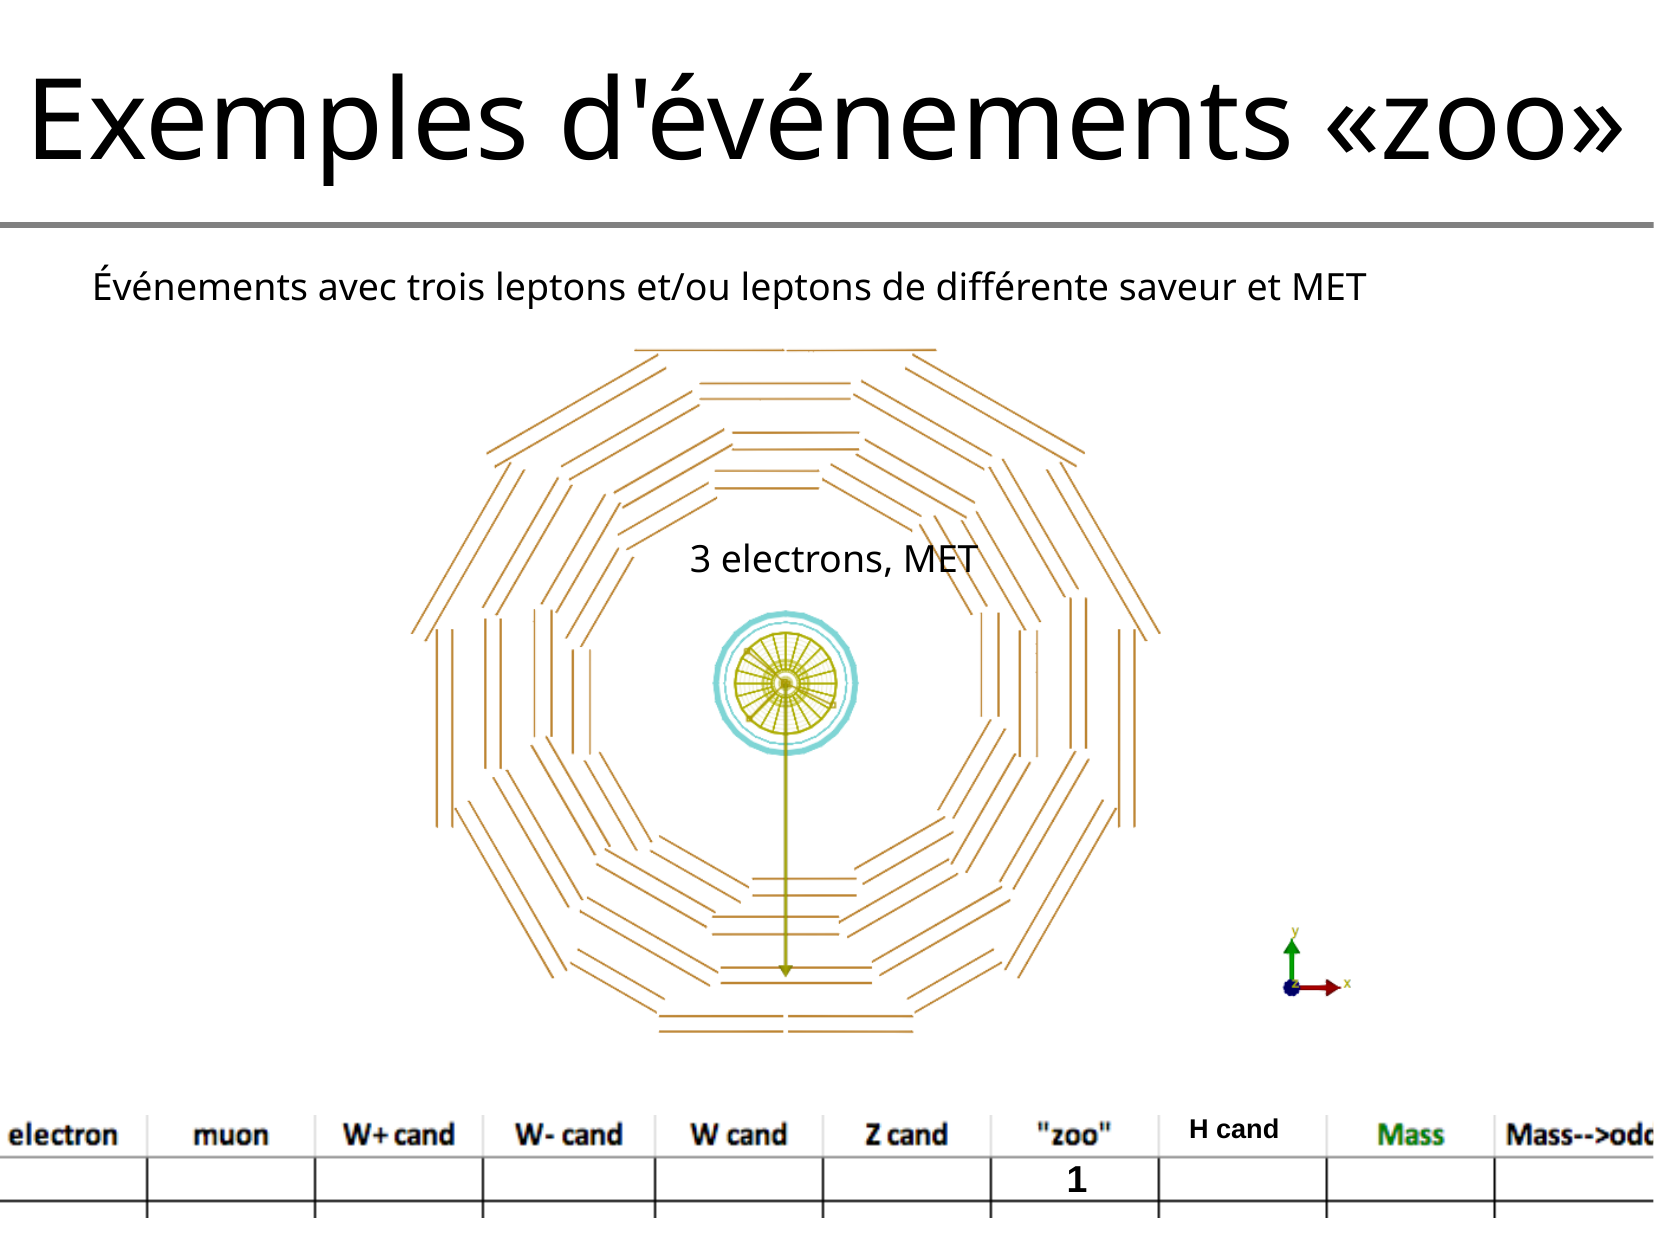

Exemples d'événements «zoo»
Événements avec trois leptons et/ou leptons de différente saveur et MET
3 electrons, MET
H cand
1
1